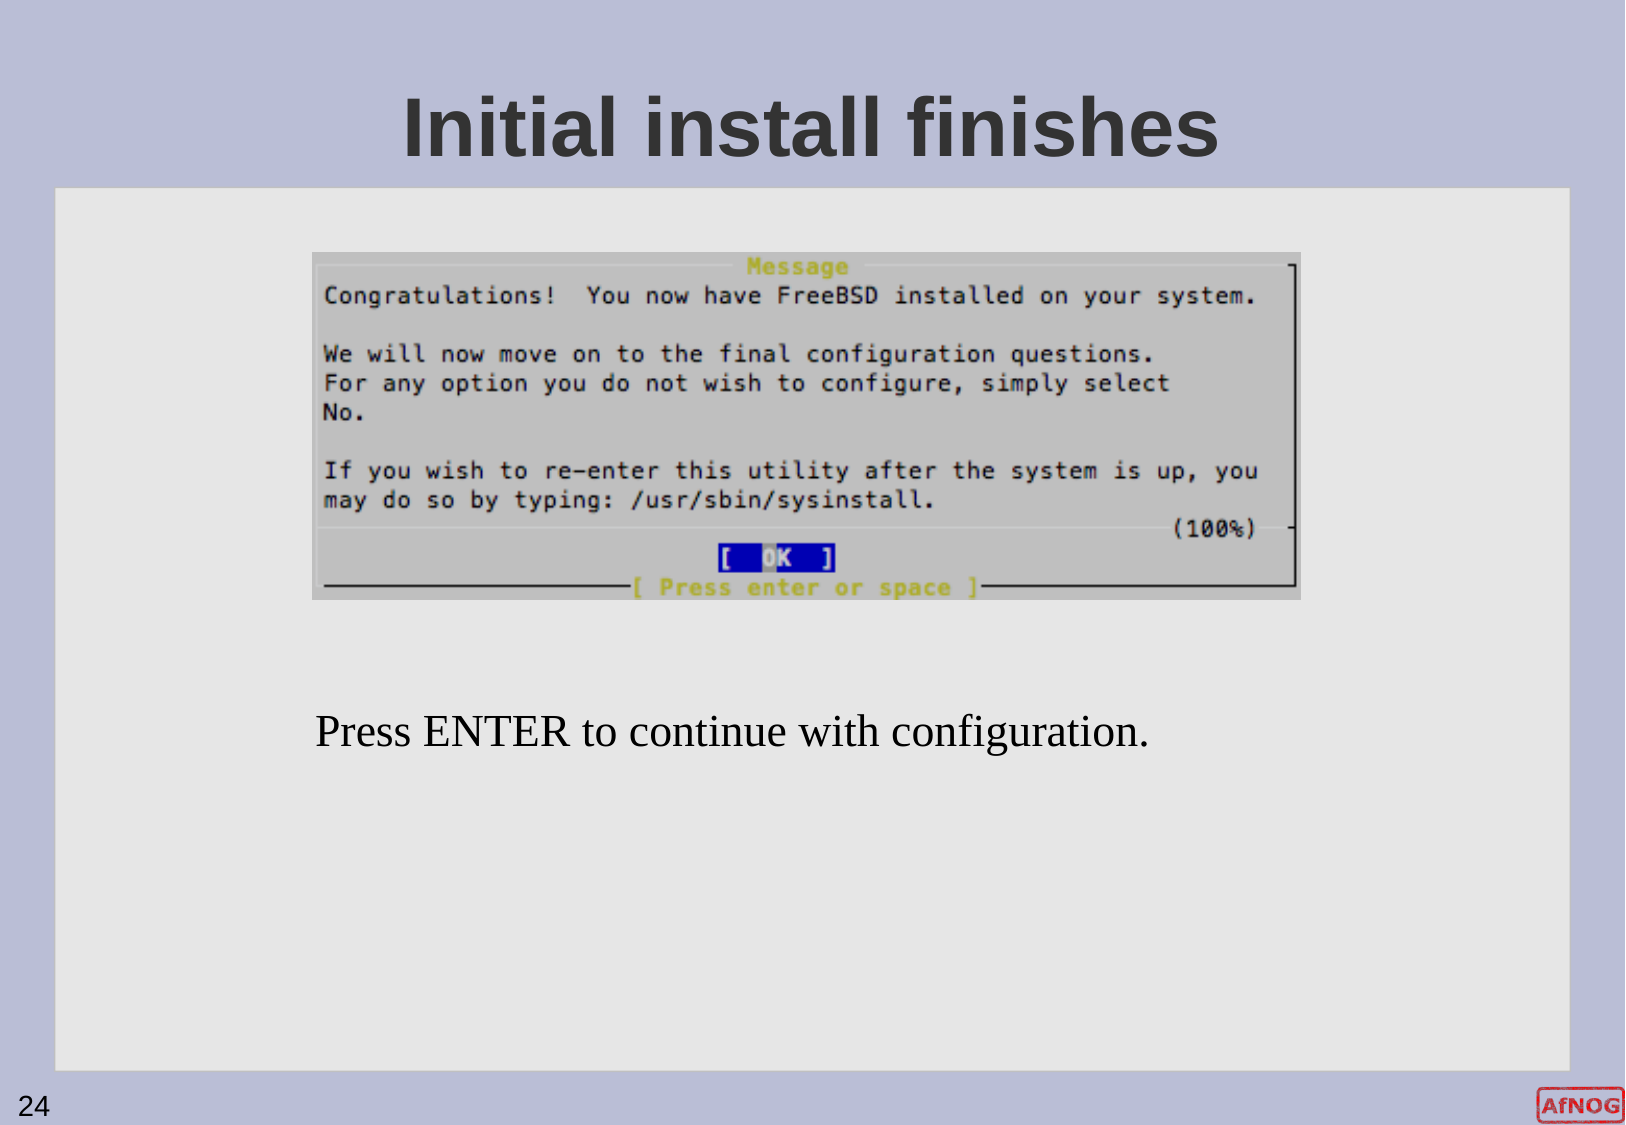

Initial install finishes
Press ENTER to continue with configuration.